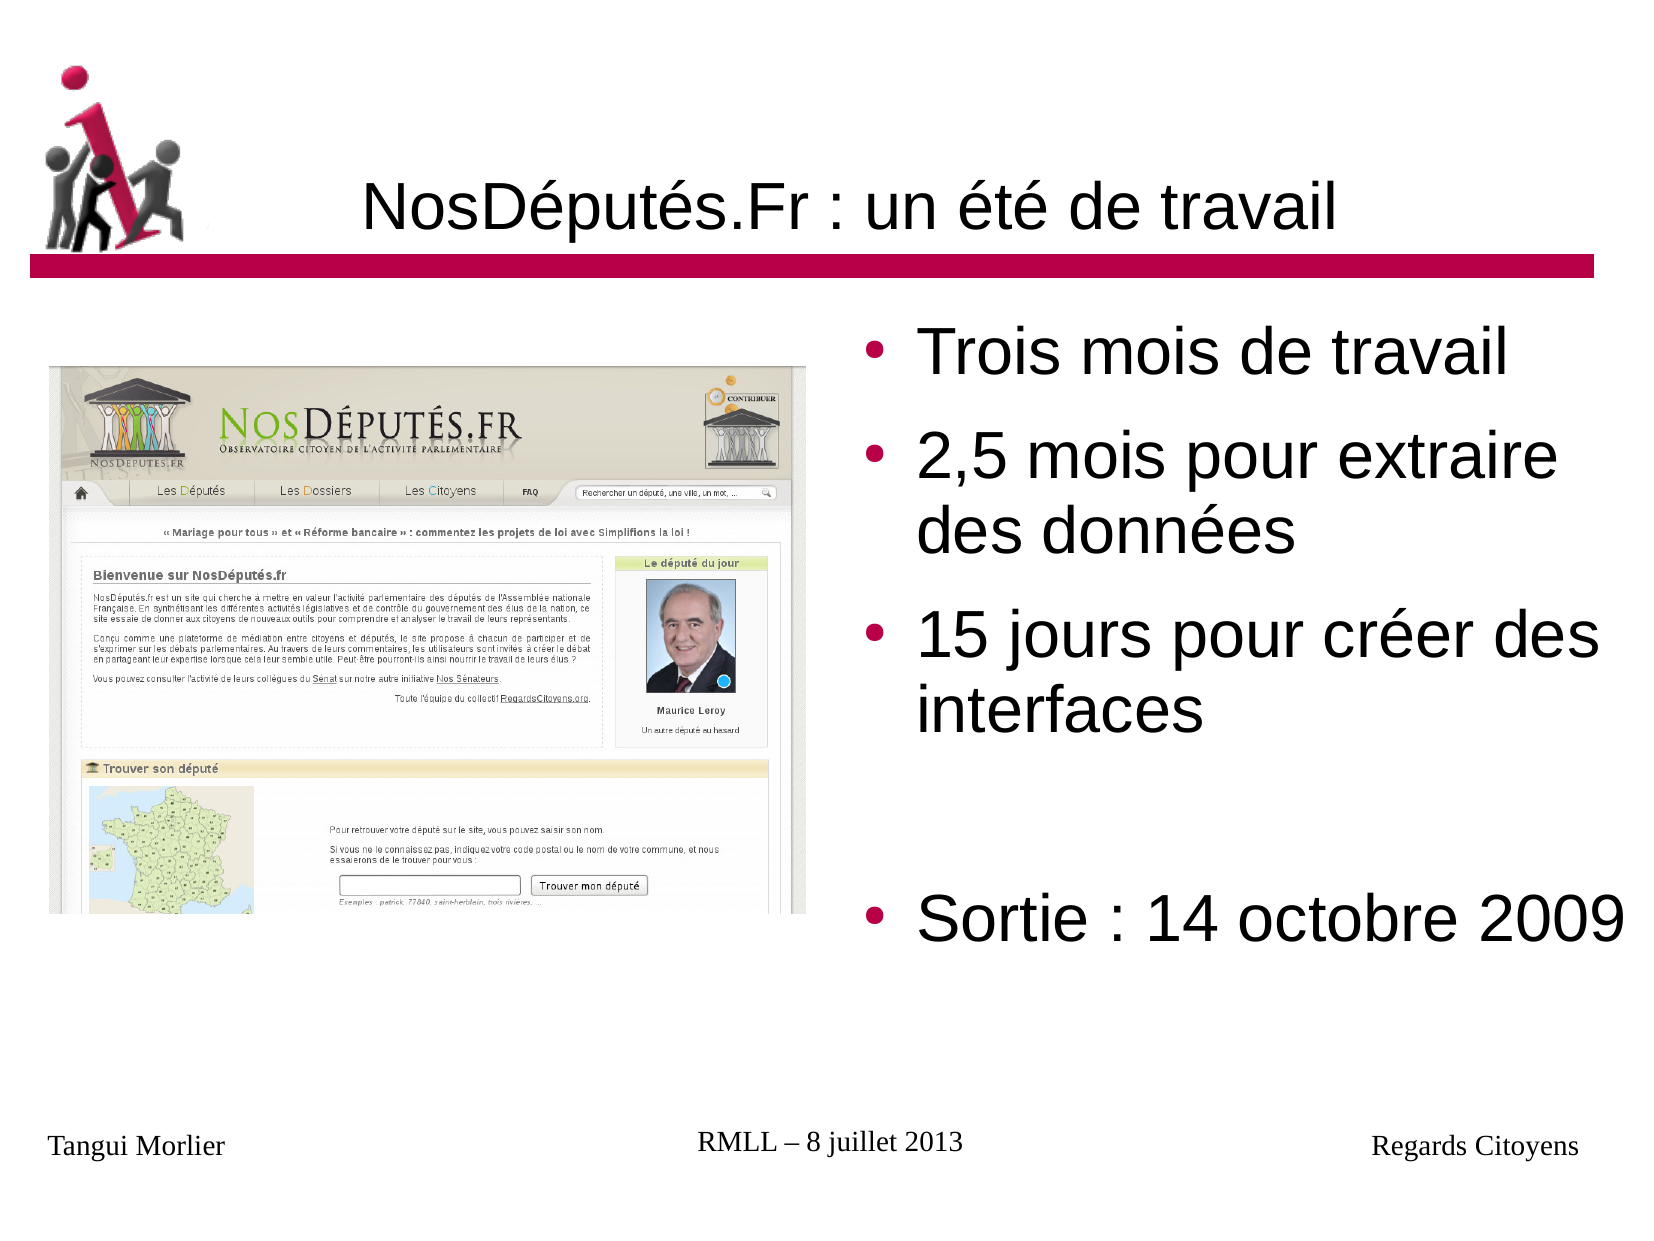

# NosDéputés.Fr : un été de travail
Trois mois de travail
2,5 mois pour extraire des données
15 jours pour créer des interfaces
Sortie : 14 octobre 2009
Tangui Morlier - Opération Libre - 5 avril 2013